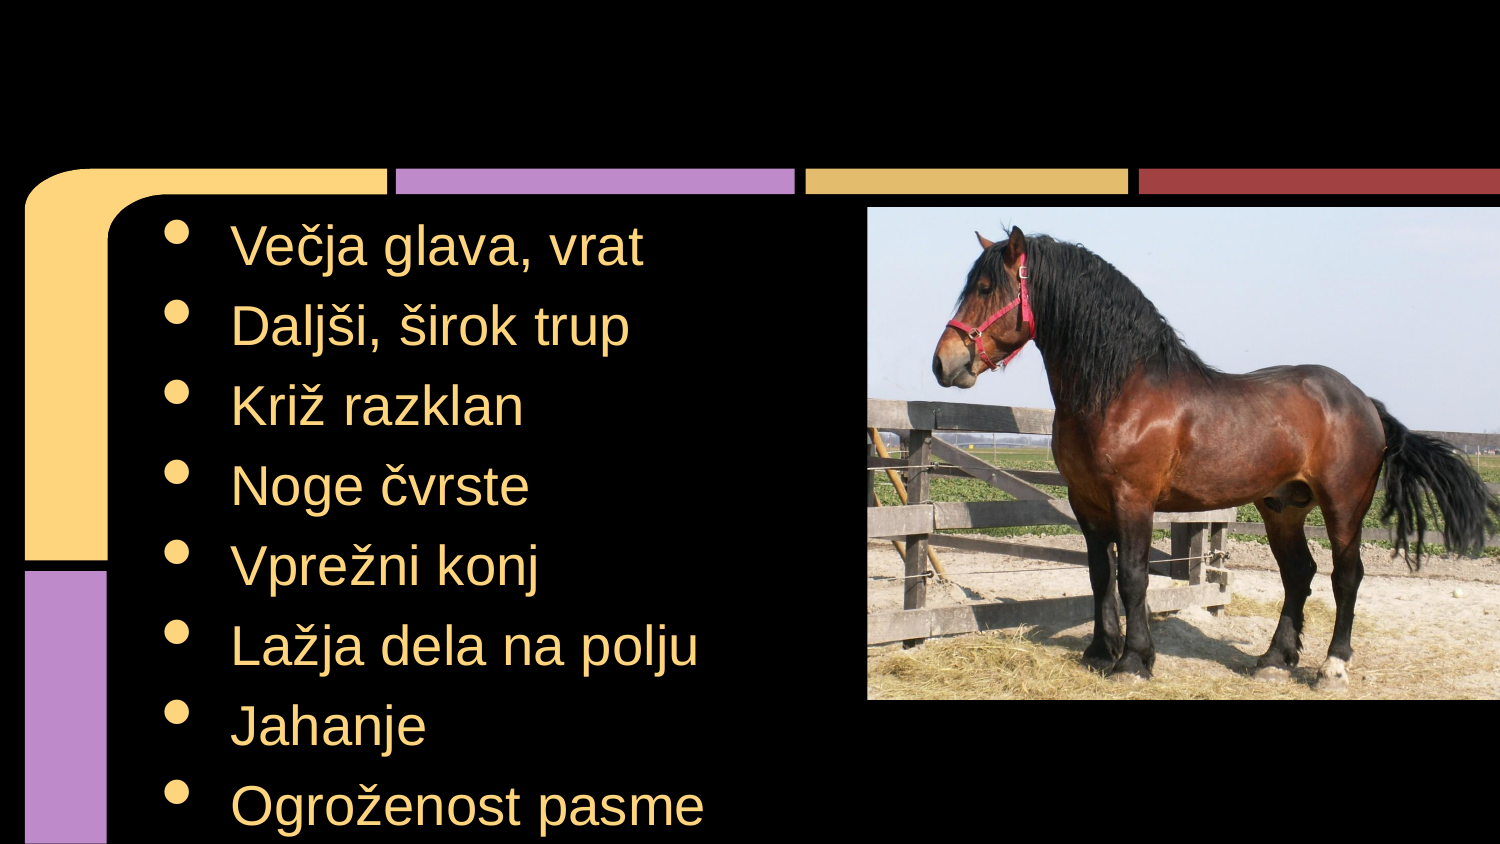

# Večja glava, vrat
Daljši, širok trup
Križ razklan
Noge čvrste
Vprežni konj
Lažja dela na polju
Jahanje
Ogroženost pasme